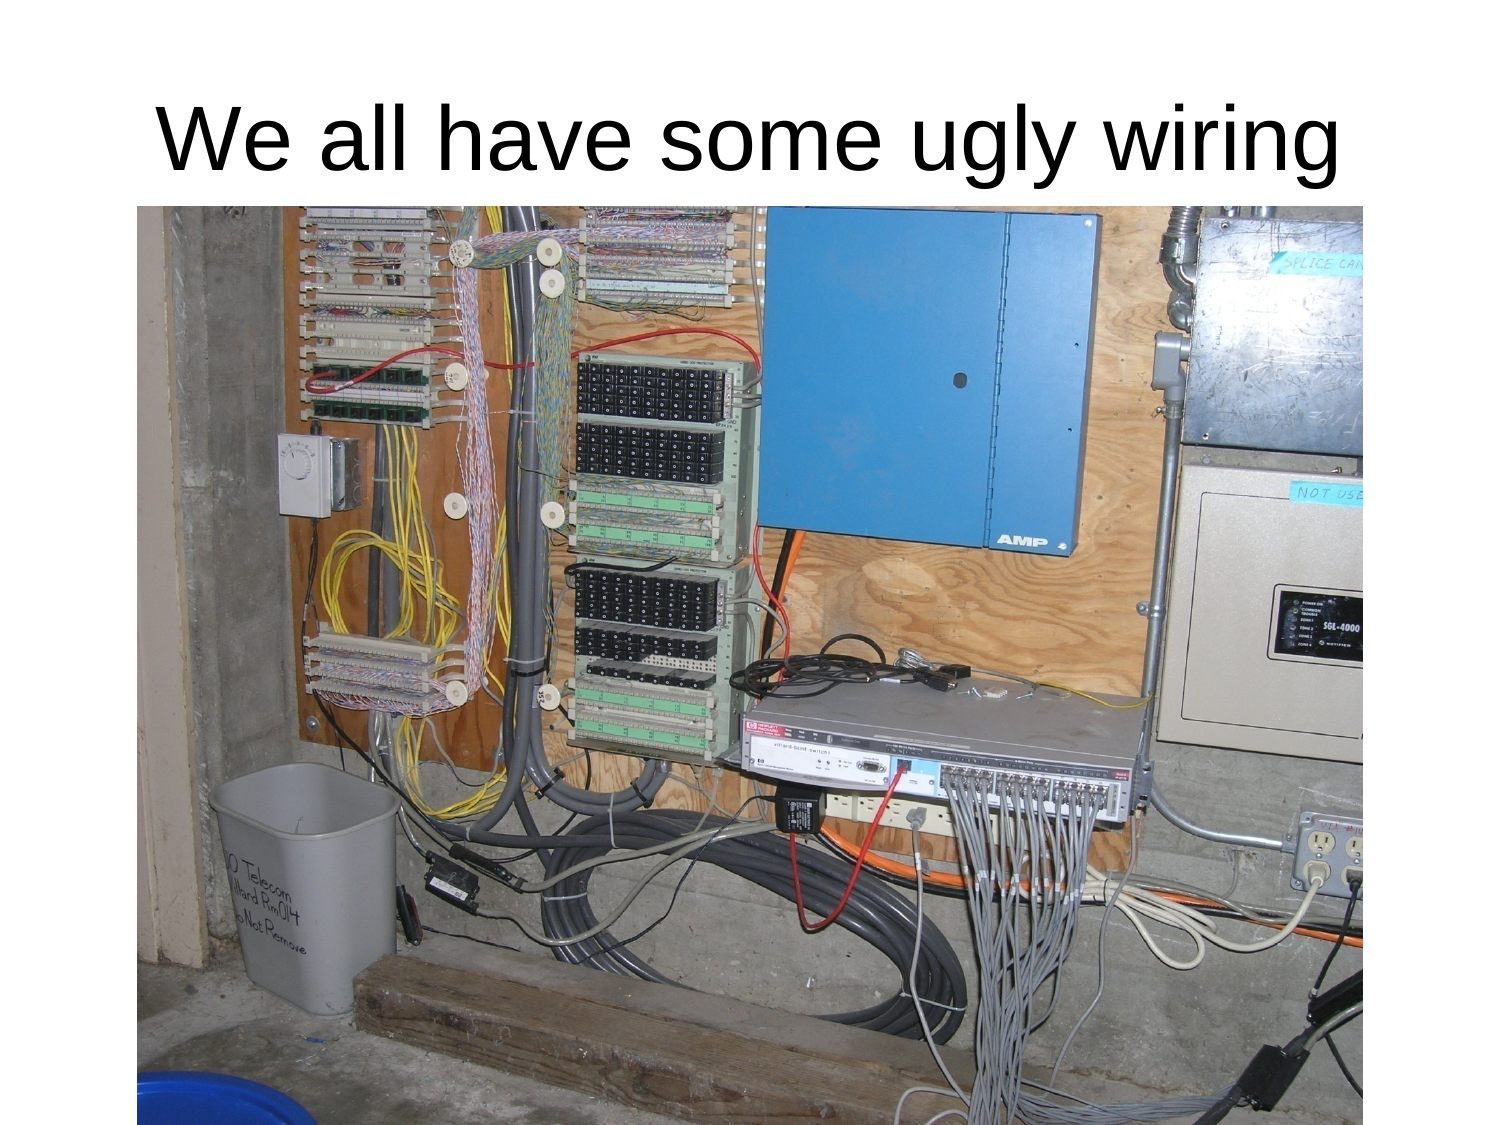

# We all have some ugly wiring